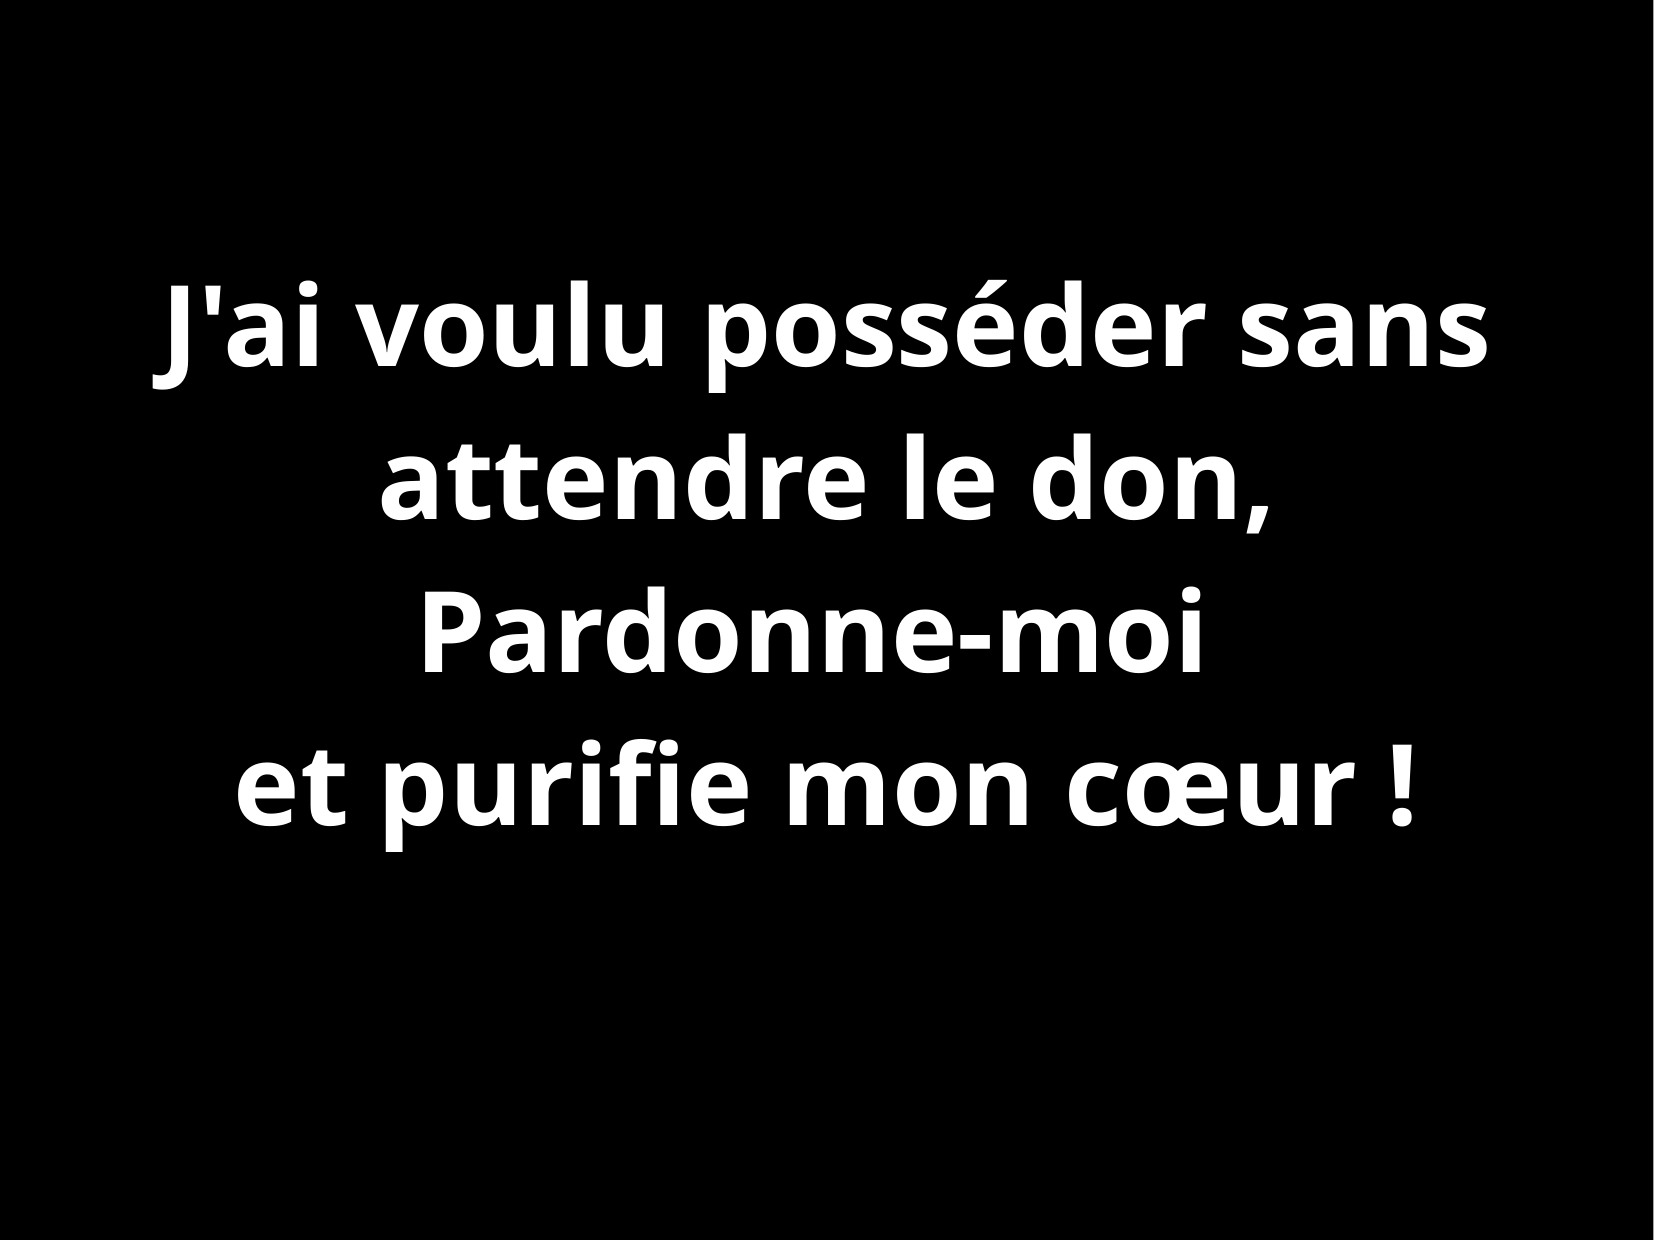

# J'ai voulu posséder sans attendre le don,
Pardonne-moi
et purifie mon cœur !